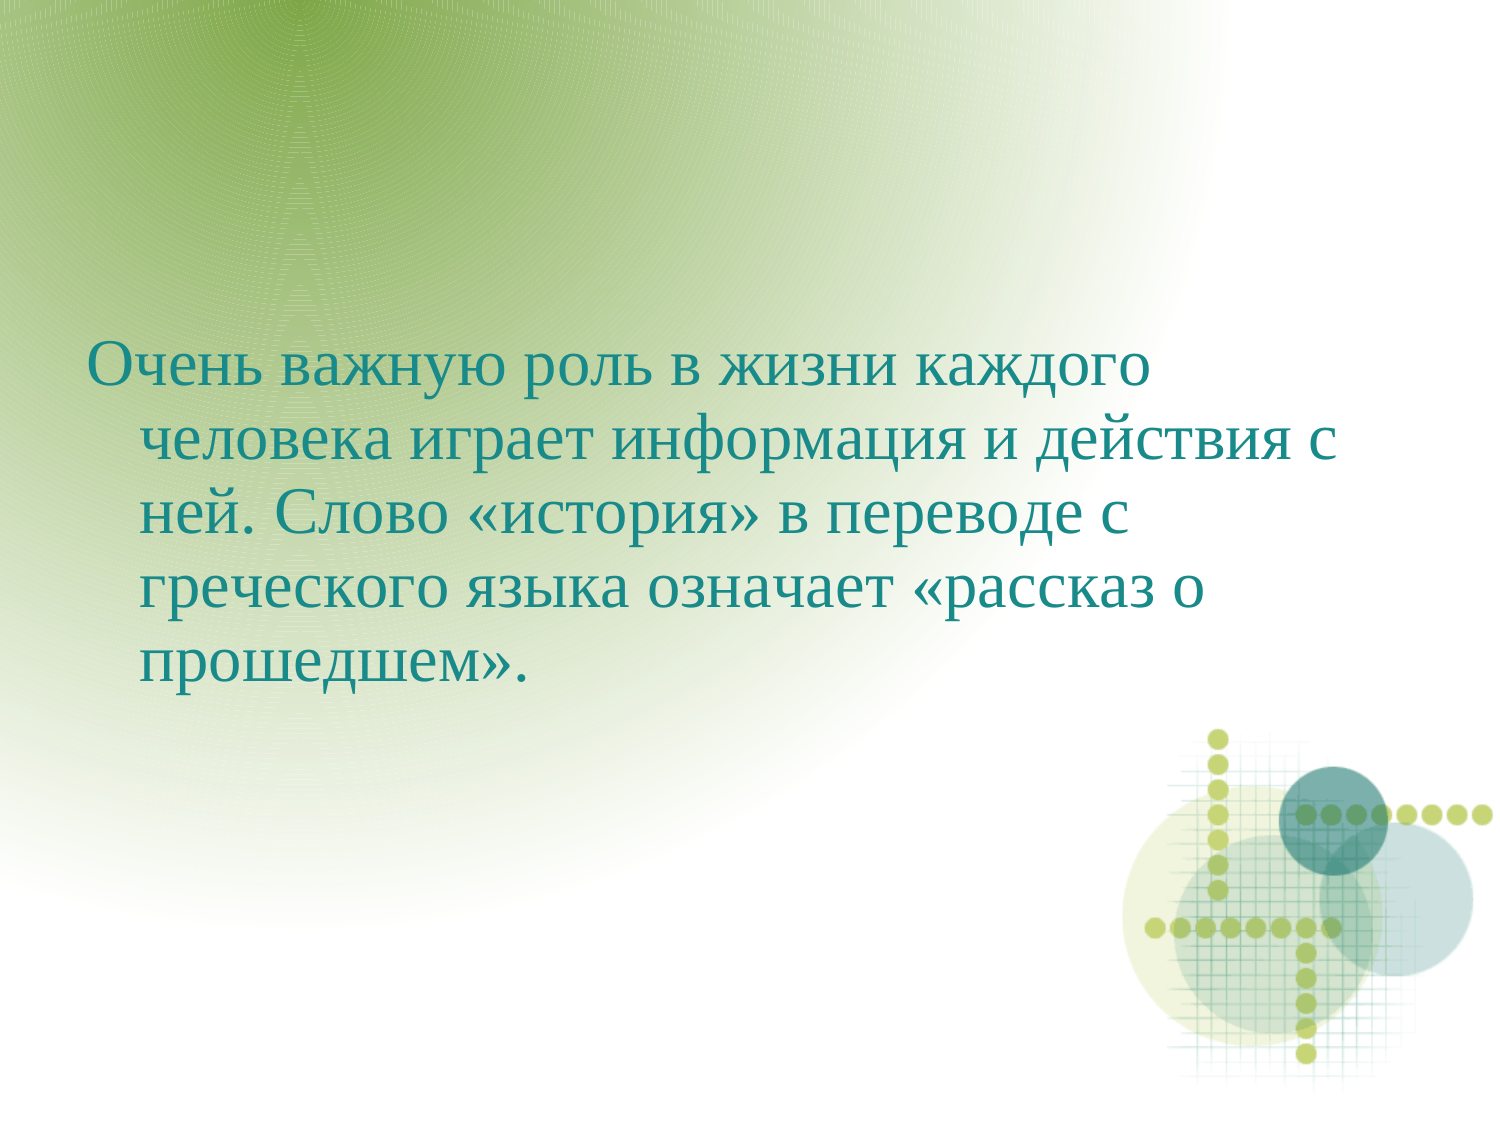

# Очень важную роль в жизни каждого человека играет информация и действия с ней. Слово «история» в переводе с греческого языка означает «рассказ о прошедшем».